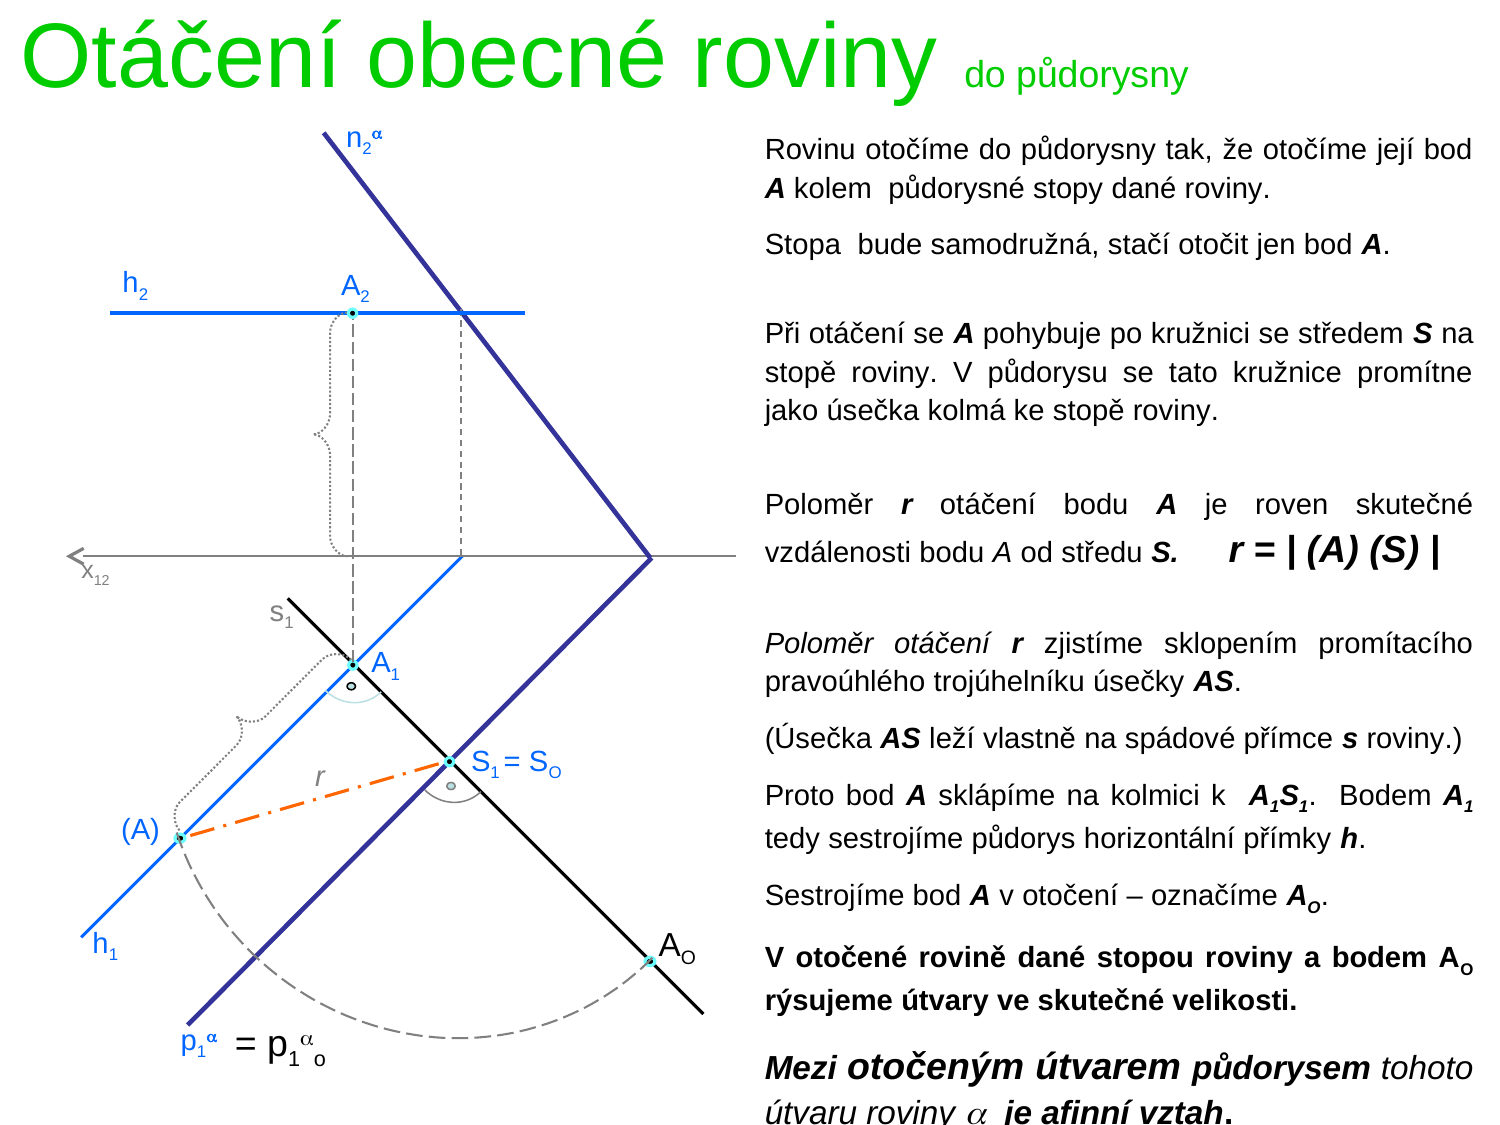

# Otáčení obecné roviny do půdorysny
n2
Rovinu otočíme do půdorysny tak, že otočíme její bod A kolem půdorysné stopy dané roviny.
Stopa bude samodružná, stačí otočit jen bod A.
Při otáčení se A pohybuje po kružnici se středem S na stopě roviny. V půdorysu se tato kružnice promítne jako úsečka kolmá ke stopě roviny.
Poloměr r otáčení bodu A je roven skutečné vzdálenosti bodu A od středu S. r = | (A) (S) |
Poloměr otáčení r zjistíme sklopením promítacího pravoúhlého trojúhelníku úsečky AS.
(Úsečka AS leží vlastně na spádové přímce s roviny.)
Proto bod A sklápíme na kolmici k A1S1. Bodem A1 tedy sestrojíme půdorys horizontální přímky h.
Sestrojíme bod A v otočení – označíme AO.
V otočené rovině dané stopou roviny a bodem AO rýsujeme útvary ve skutečné velikosti.
Mezi otočeným útvarem půdorysem tohoto útvaru roviny  je afinní vztah.
h2
A2
x12
s1
A1
S1
= SO
r
(A)
AO
h1
 = p1o
p1